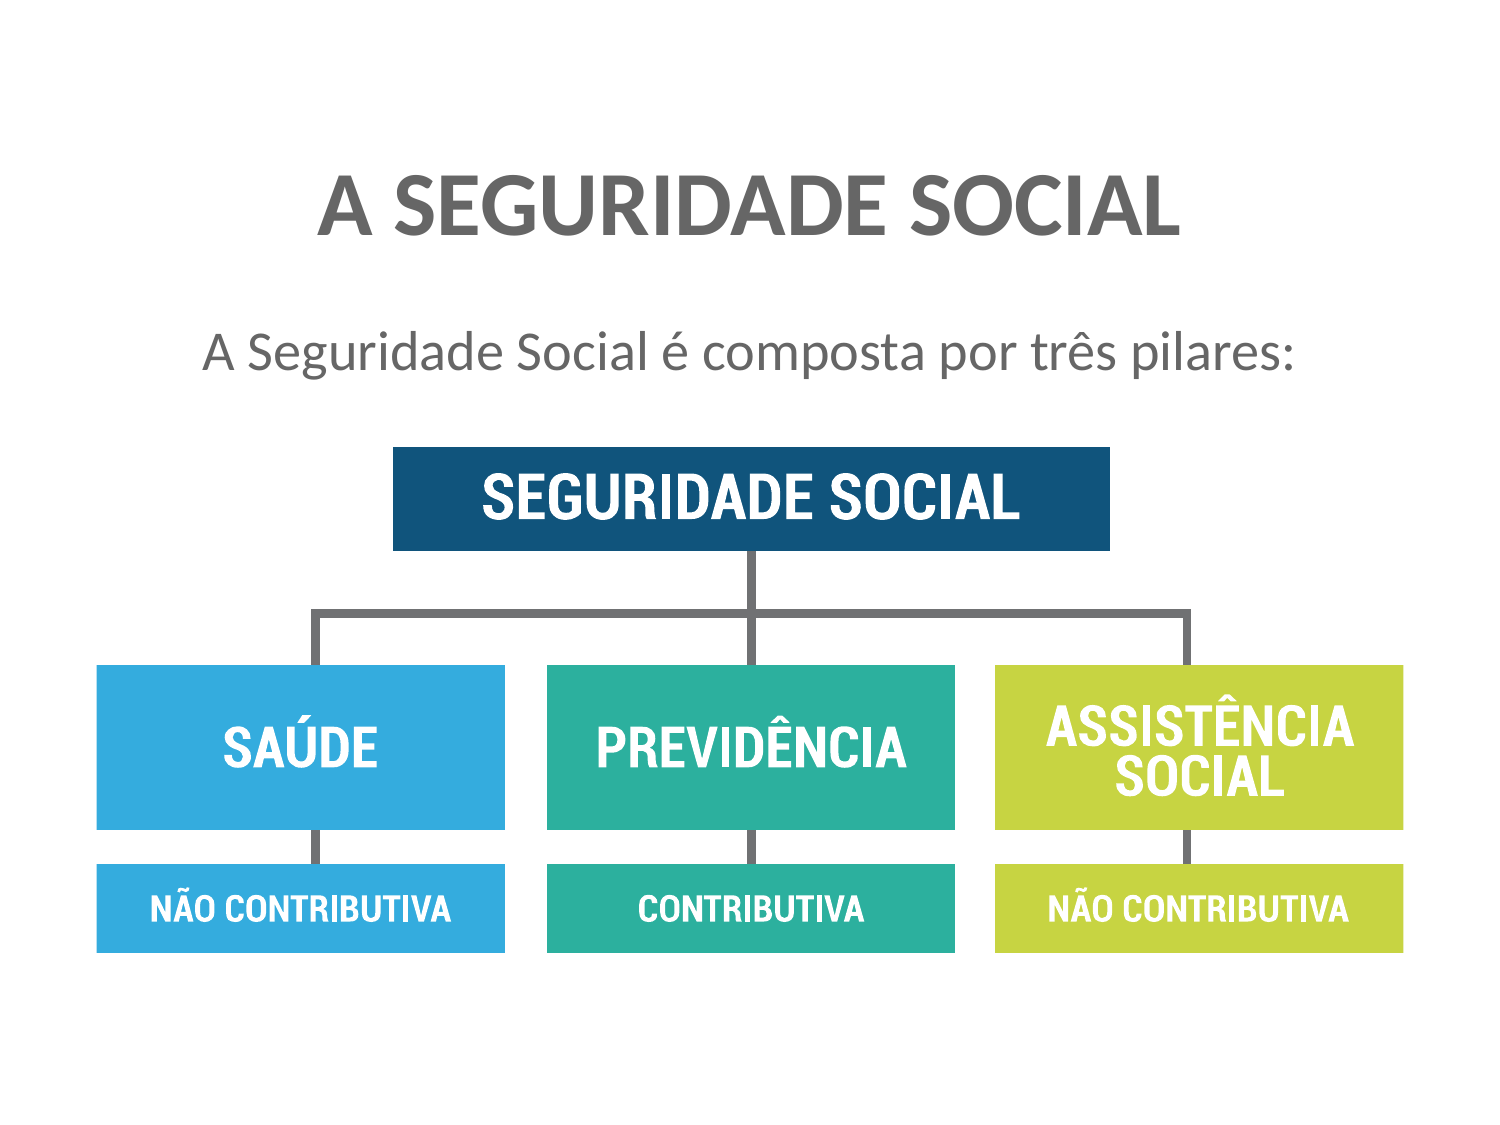

# A SEGURIDADE SOCIAL
A Seguridade Social é composta por três pilares: